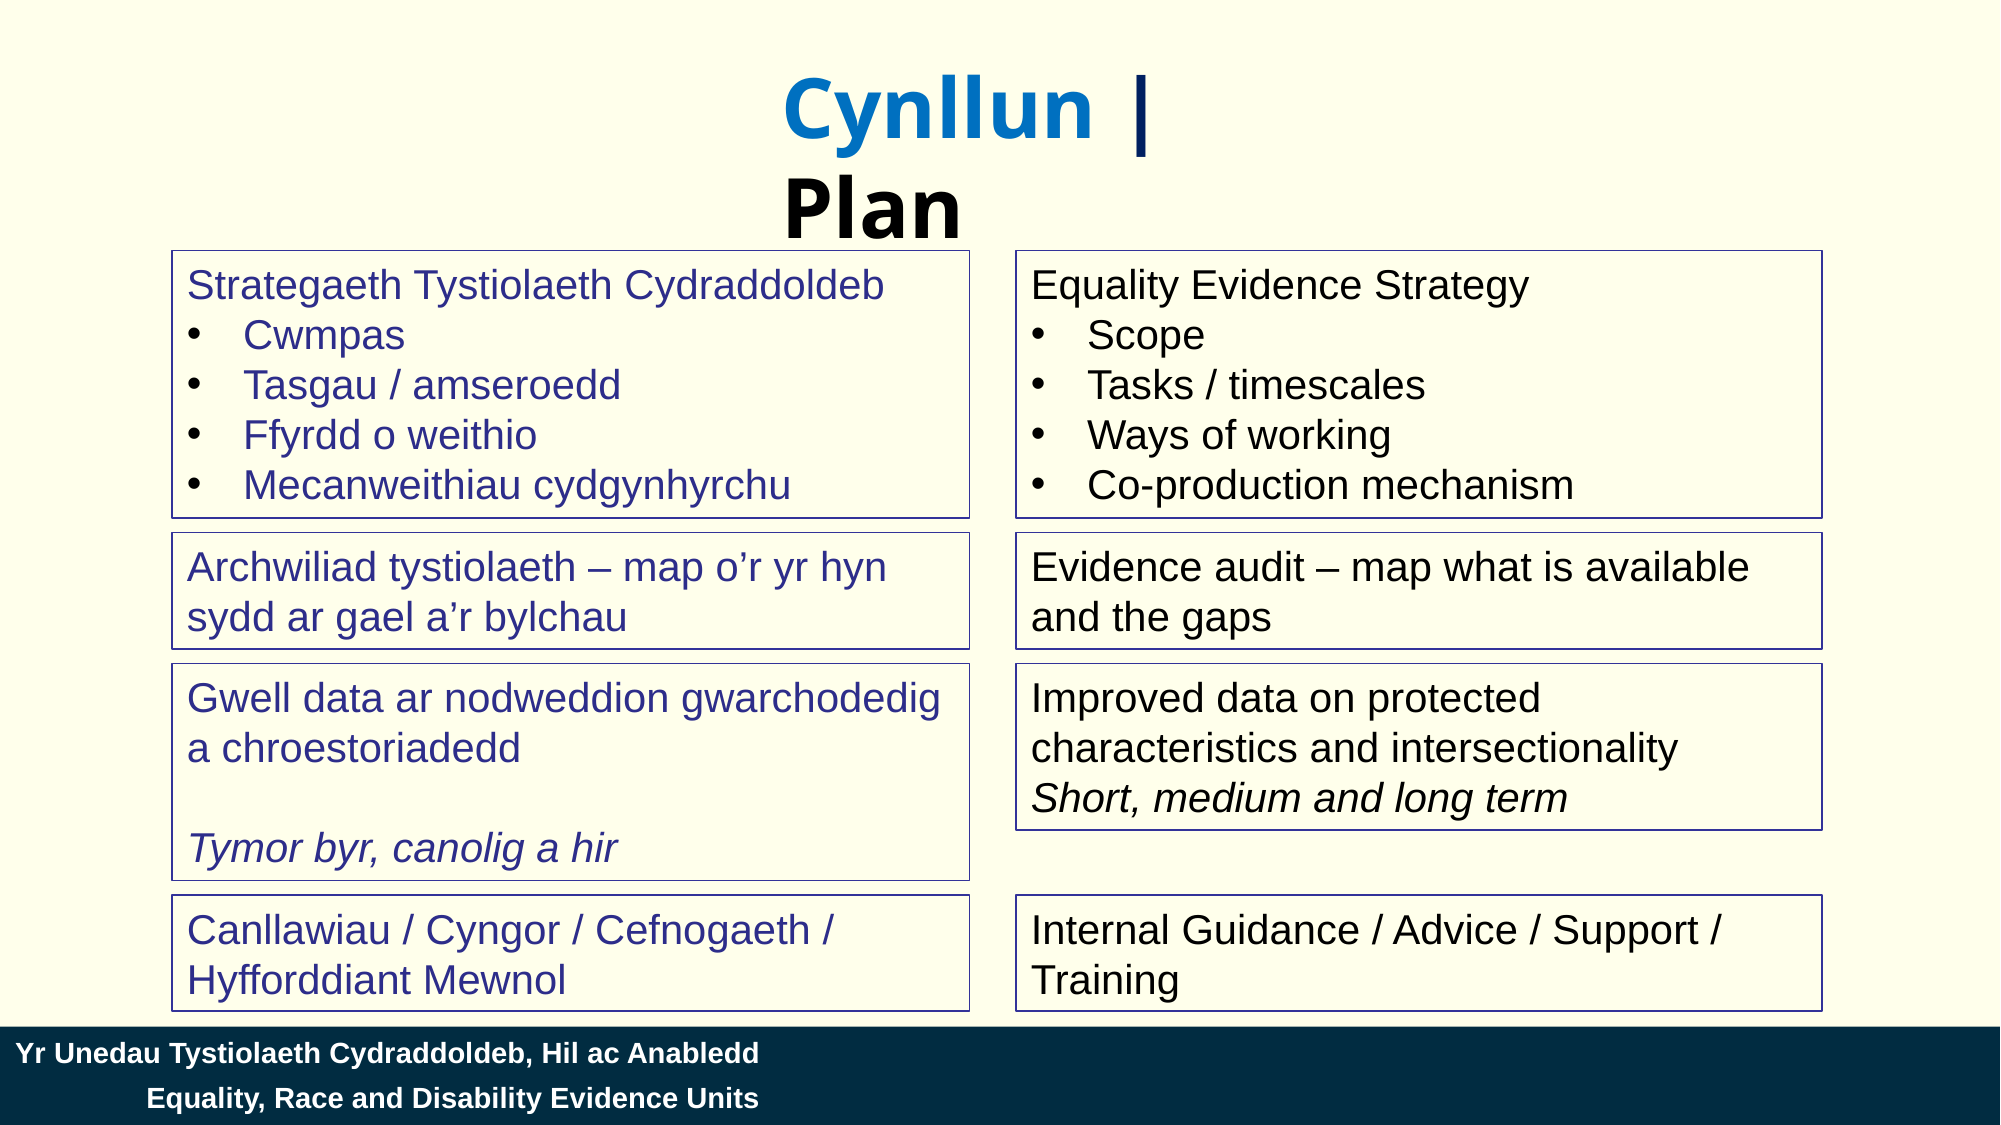

Cynllun | Plan
Strategaeth Tystiolaeth Cydraddoldeb
Cwmpas
Tasgau / amseroedd
Ffyrdd o weithio
Mecanweithiau cydgynhyrchu
Equality Evidence Strategy
Scope
Tasks / timescales
Ways of working
Co-production mechanism
Archwiliad tystiolaeth – map o’r yr hyn sydd ar gael a’r bylchau
Evidence audit – map what is available and the gaps
Gwell data ar nodweddion gwarchodedig a chroestoriadedd
Tymor byr, canolig a hir
Improved data on protected characteristics and intersectionality
Short, medium and long term
Canllawiau / Cyngor / Cefnogaeth / Hyfforddiant Mewnol
Internal Guidance / Advice / Support / Training
Yr Unedau Tystiolaeth Cydraddoldeb, Hil ac Anabledd
Equality, Race and Disability Evidence Units
s